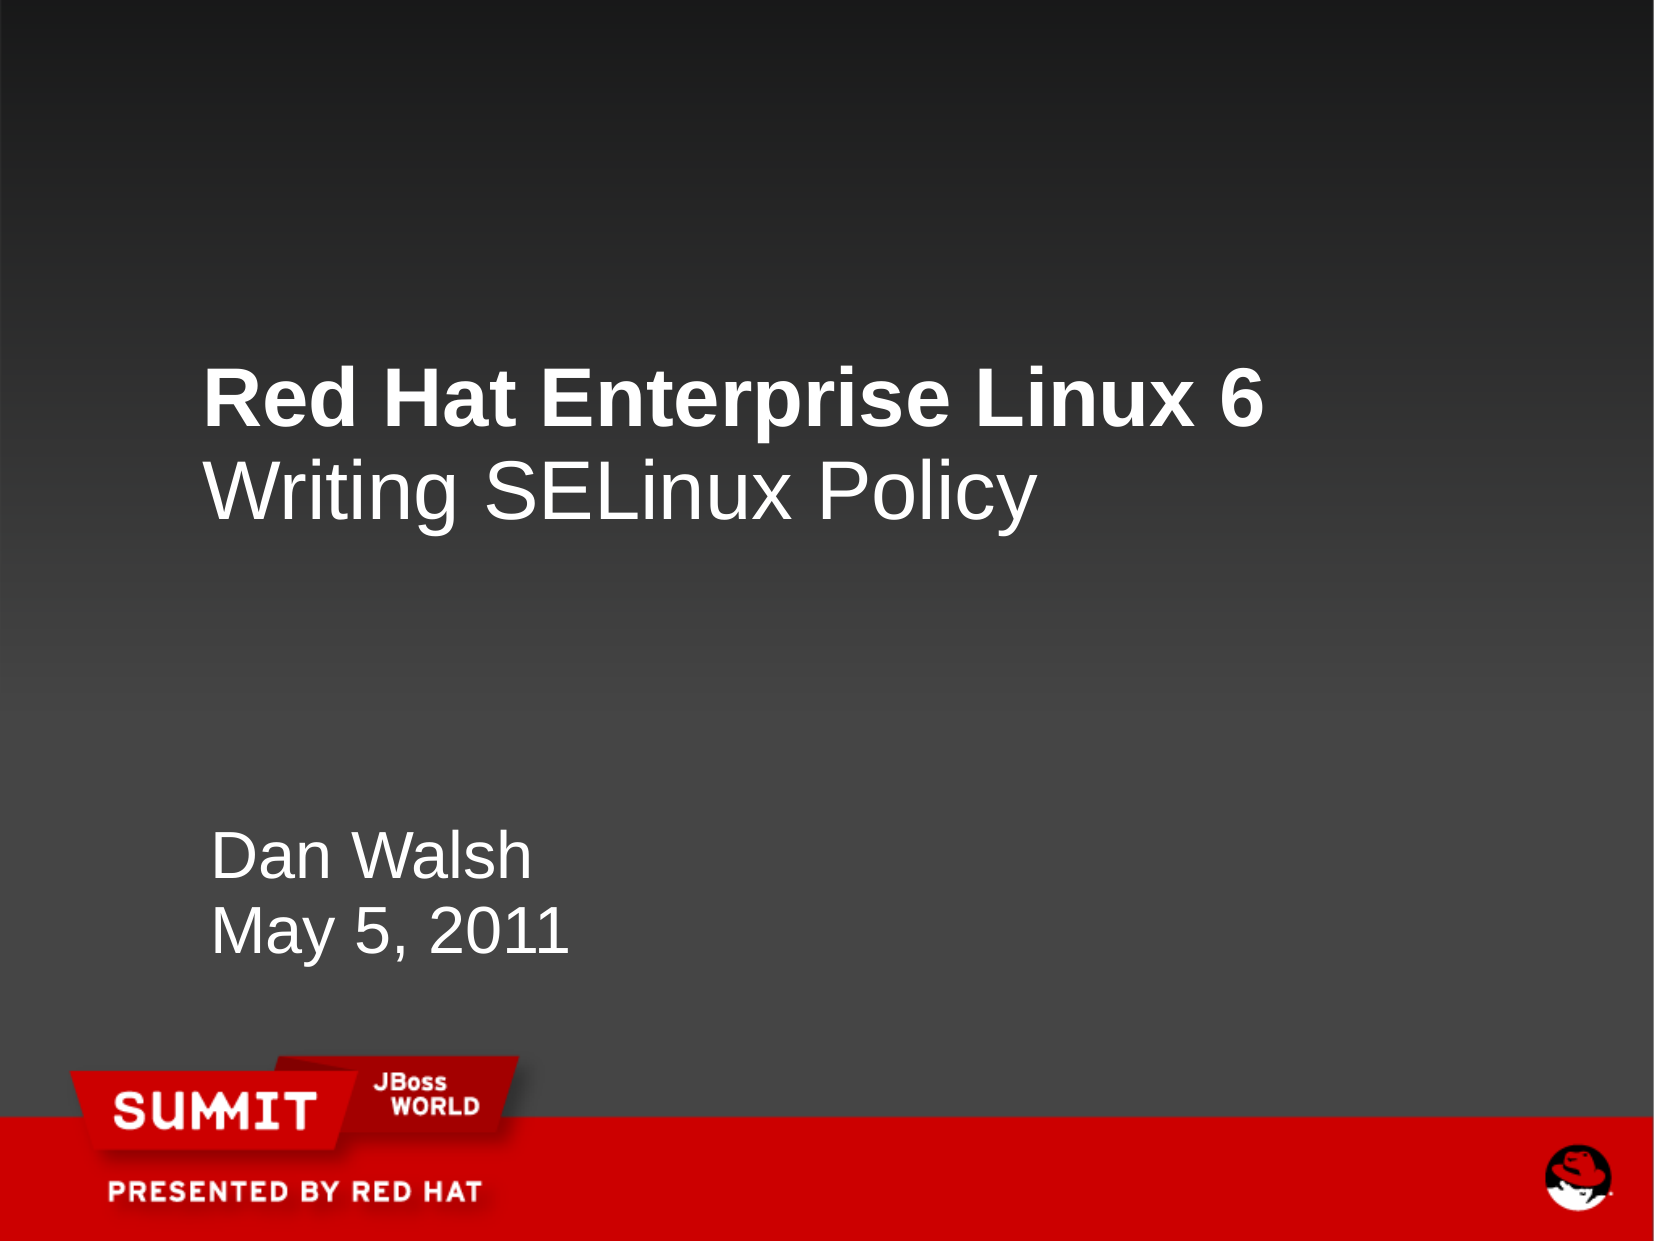

Dan Walsh
May 5, 2011
Red Hat Enterprise Linux 6
Writing SELinux Policy